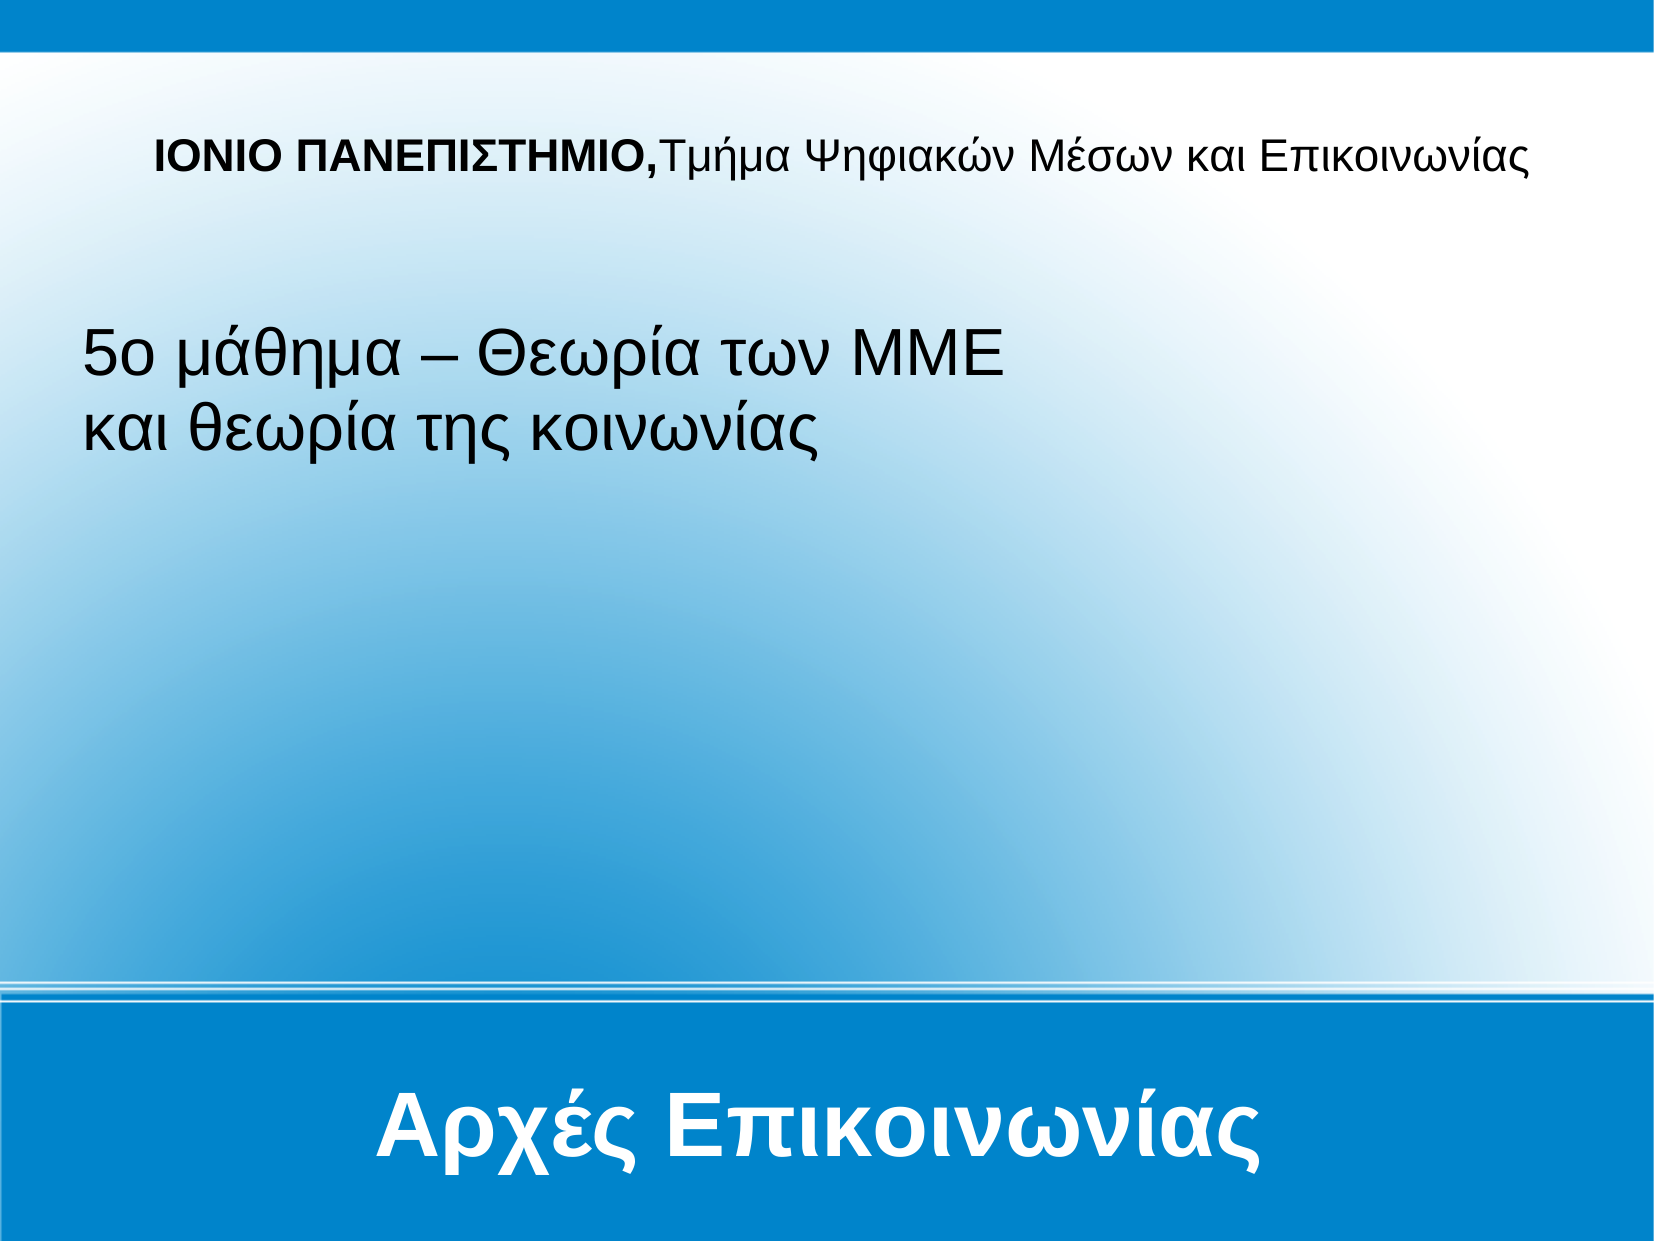

ΙΟΝΙΟ ΠΑΝΕΠΙΣΤΗΜΙΟ,Τμήμα Ψηφιακών Μέσων και Επικοινωνίας
5ο μάθημα – Θεωρία των ΜΜΕ
και θεωρία της κοινωνίας
# Αρχές Επικοινωνίας